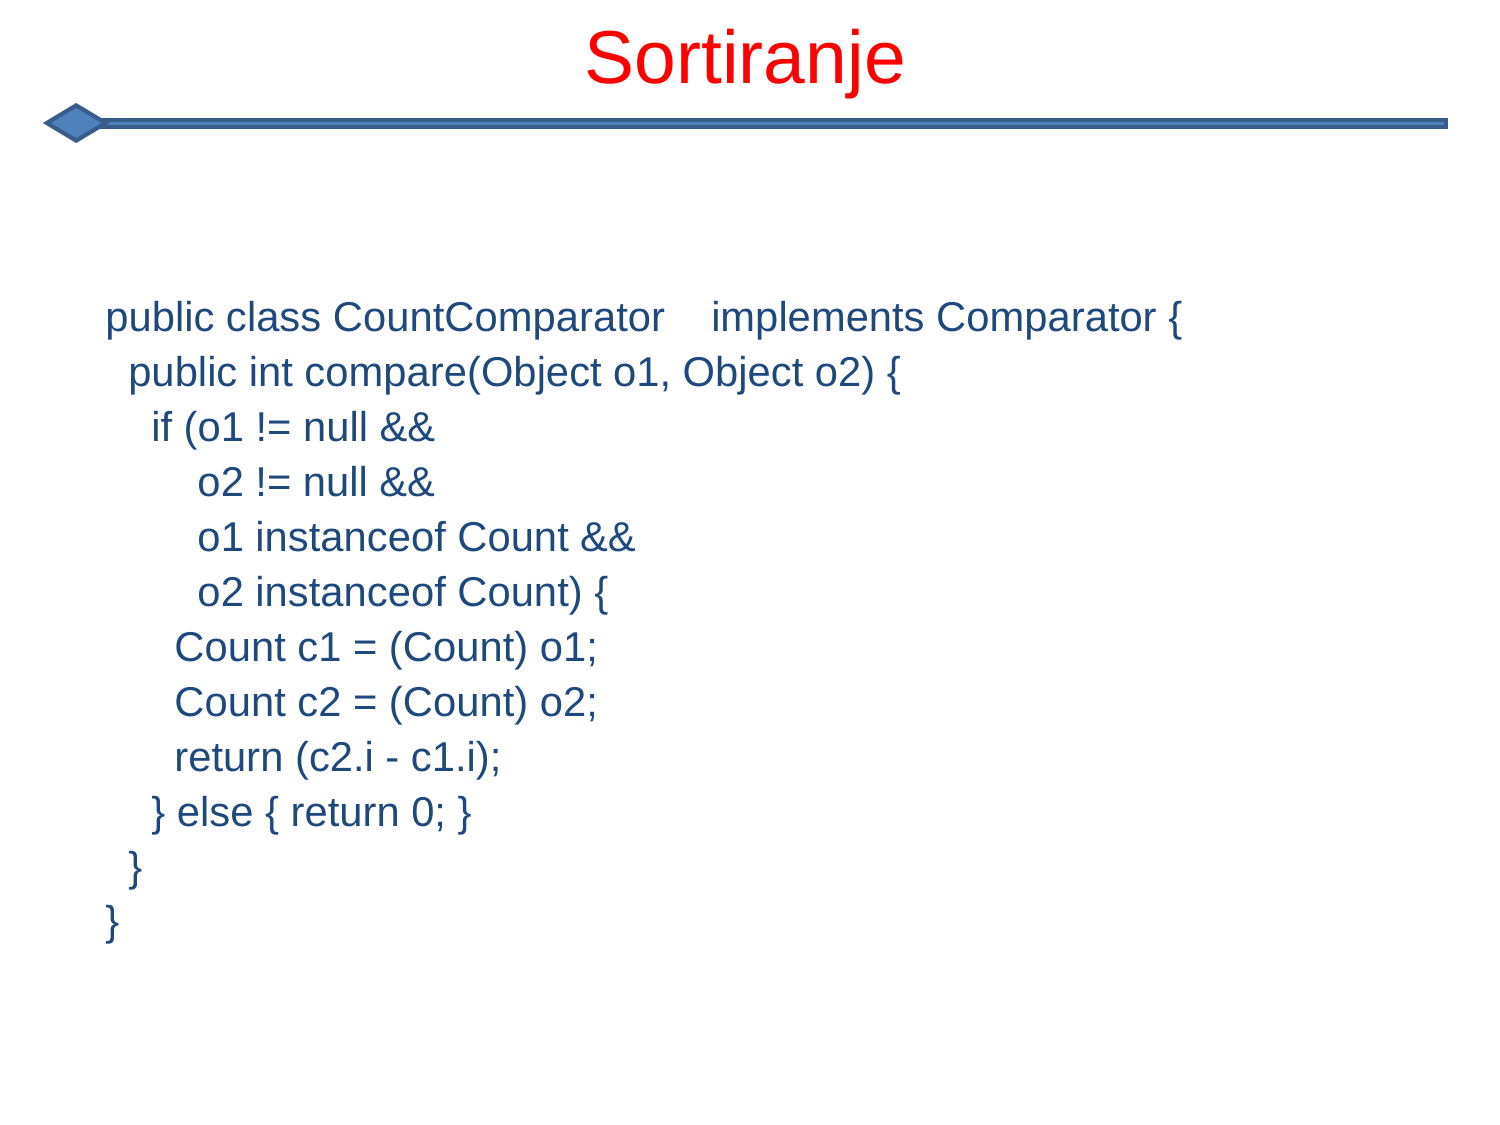

# Sortiranje
public class CountComparator implements Comparator {
 public int compare(Object o1, Object o2) {
 if (o1 != null &&
 o2 != null &&
 o1 instanceof Count &&
 o2 instanceof Count) {
 Count c1 = (Count) o1;
 Count c2 = (Count) o2;
 return (c2.i - c1.i);
 } else { return 0; }
 }
}